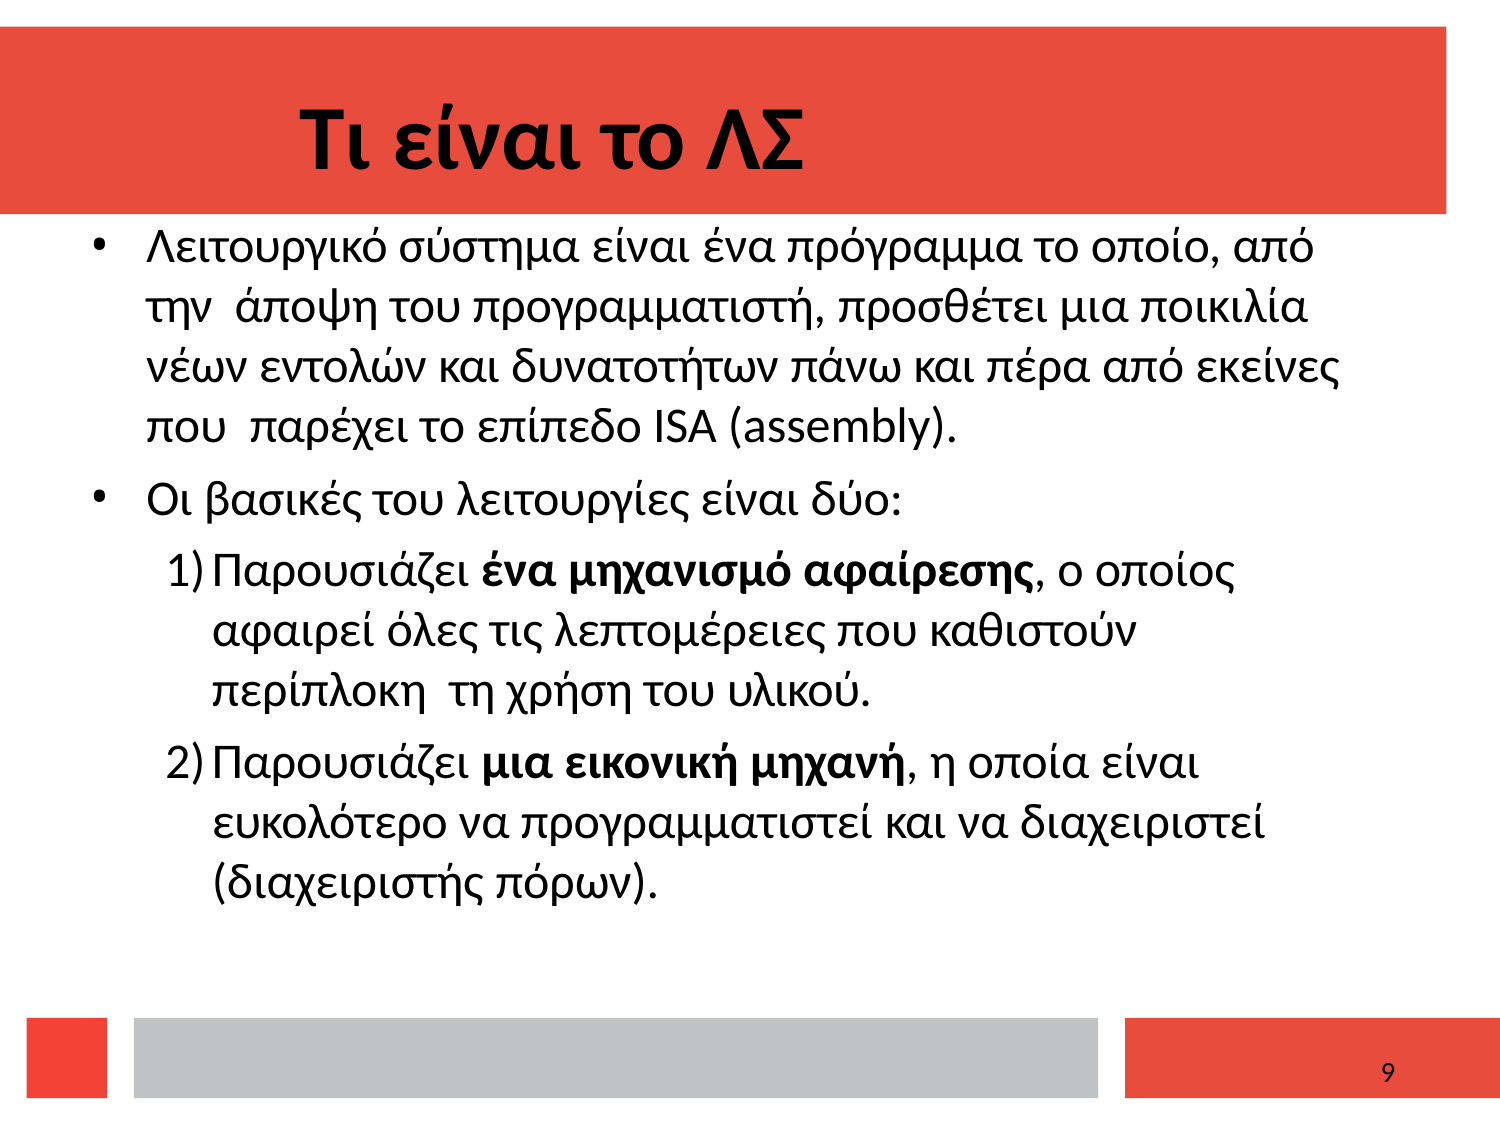

# Τι είναι το ΛΣ
Λειτουργικό σύστημα είναι ένα πρόγραμμα το οποίο, από την άποψη του προγραμματιστή, προσθέτει μια ποικιλία νέων εντολών και δυνατοτήτων πάνω και πέρα από εκείνες που παρέχει το επίπεδο ISA (assembly).
Οι βασικές του λειτουργίες είναι δύο:
Παρουσιάζει ένα μηχανισμό αφαίρεσης, ο οποίος αφαιρεί όλες τις λεπτομέρειες που καθιστούν περίπλοκη τη χρήση του υλικού.
Παρουσιάζει μια εικονική μηχανή, η οποία είναι ευκολότερο να προγραμματιστεί και να διαχειριστεί (διαχειριστής πόρων).